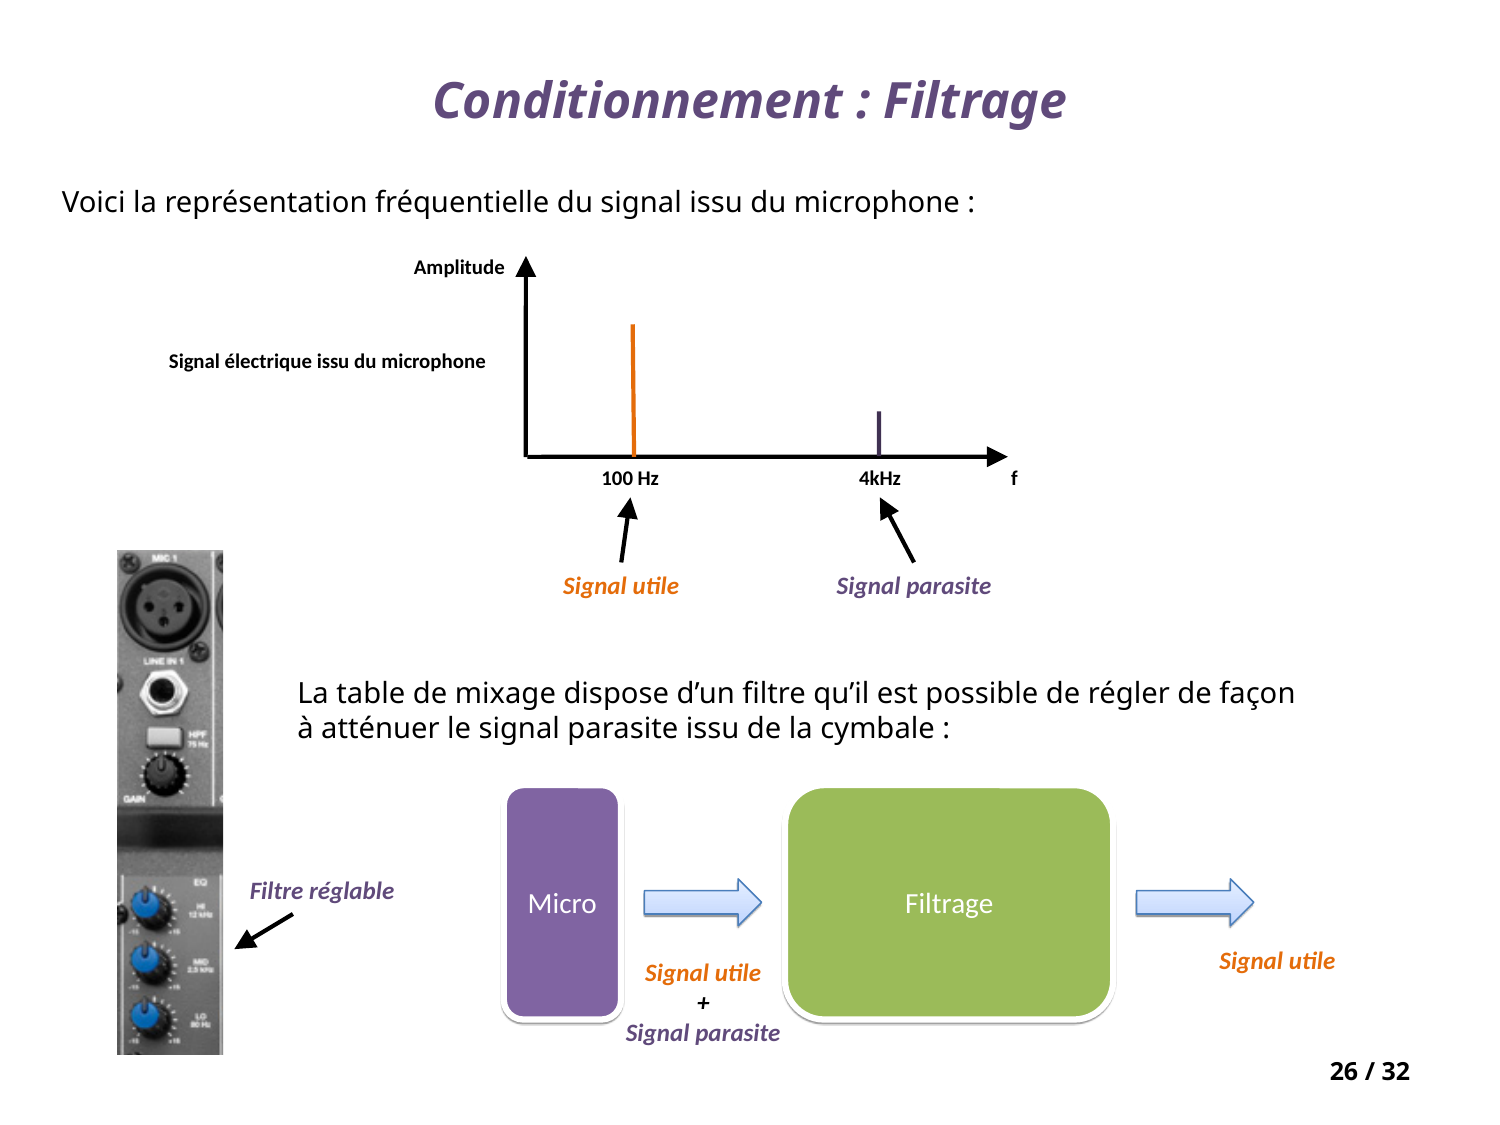

# Conditionnement : Filtrage
Voici la représentation fréquentielle du signal issu du microphone :
La table de mixage dispose d’un filtre qu’il est possible de régler de façon
à atténuer le signal parasite issu de la cymbale :
Amplitude
Signal électrique issu du microphone
100 Hz
4kHz
f
Signal utile
Signal parasite
Micro
Filtrage
Filtre réglable
Signal utile
Signal utile
+
Signal parasite